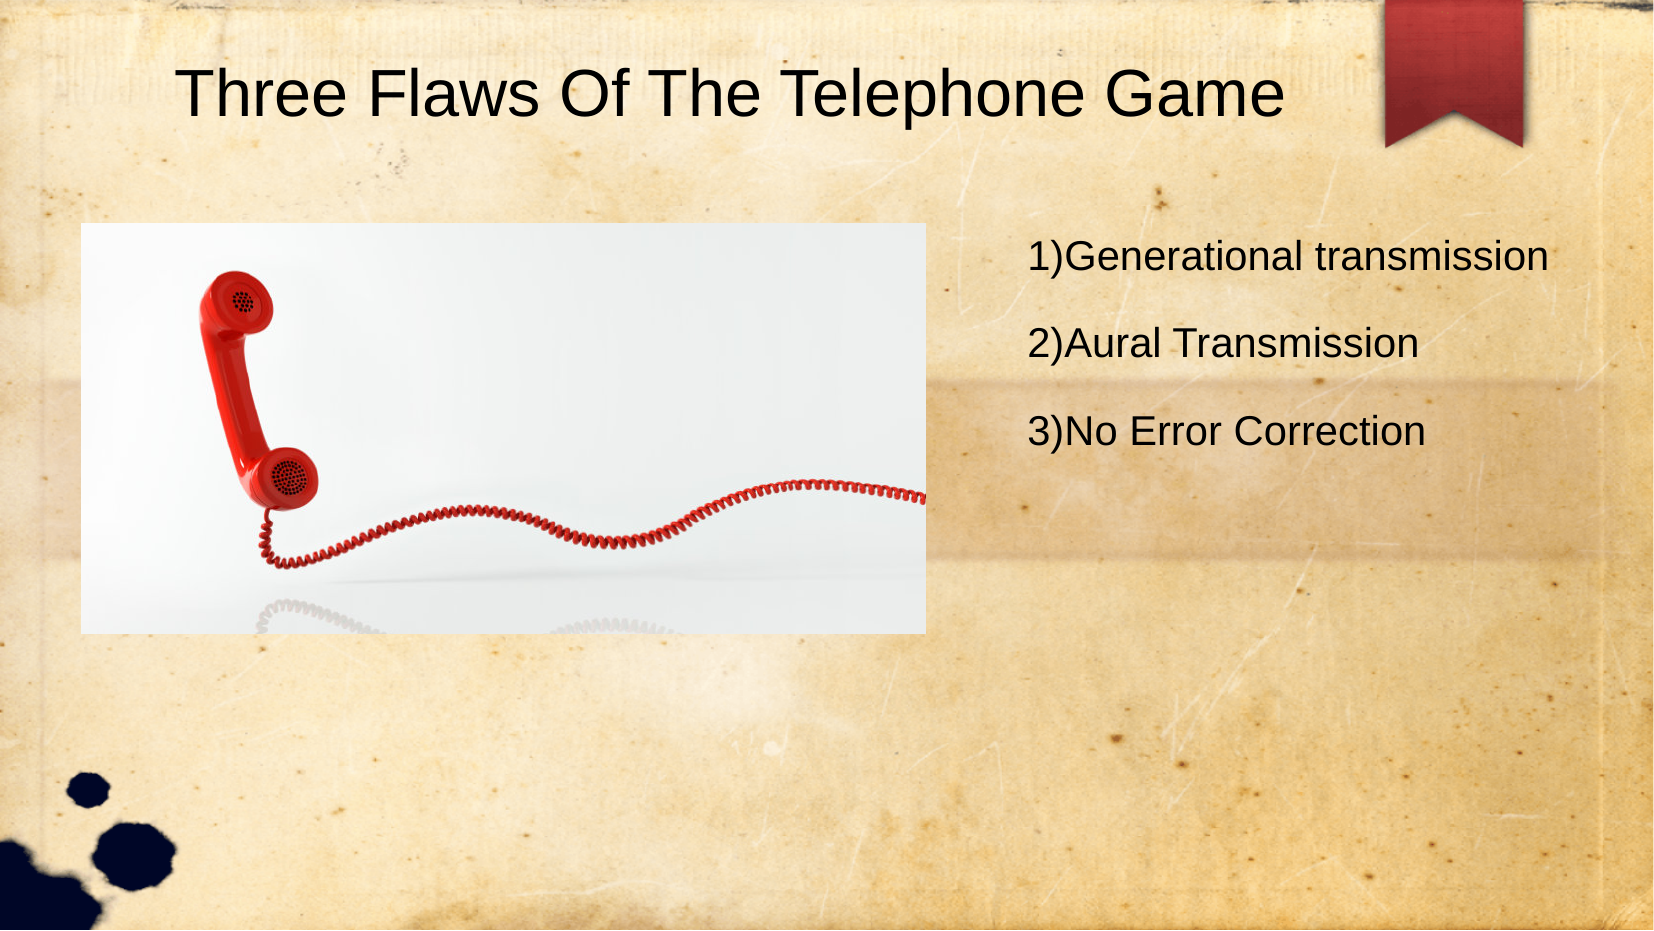

Three Flaws Of The Telephone Game
Generational transmission
Aural Transmission
No Error Correction